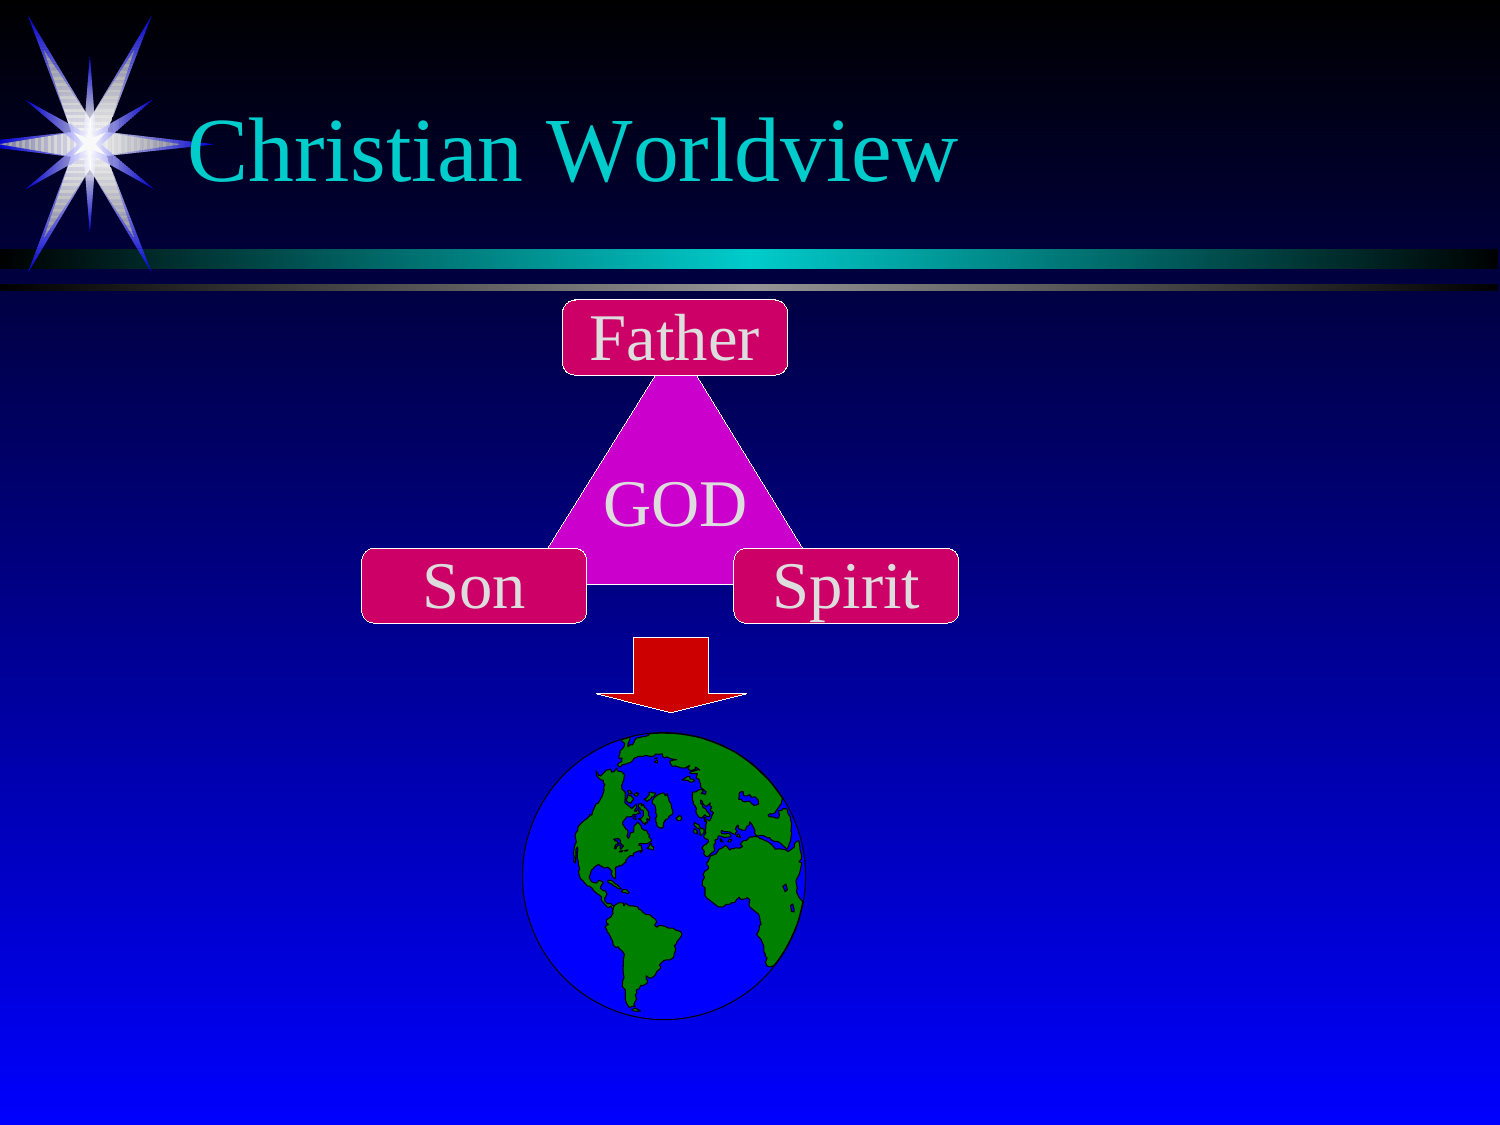

# Christian Worldview
Father
GOD
Son
Spirit